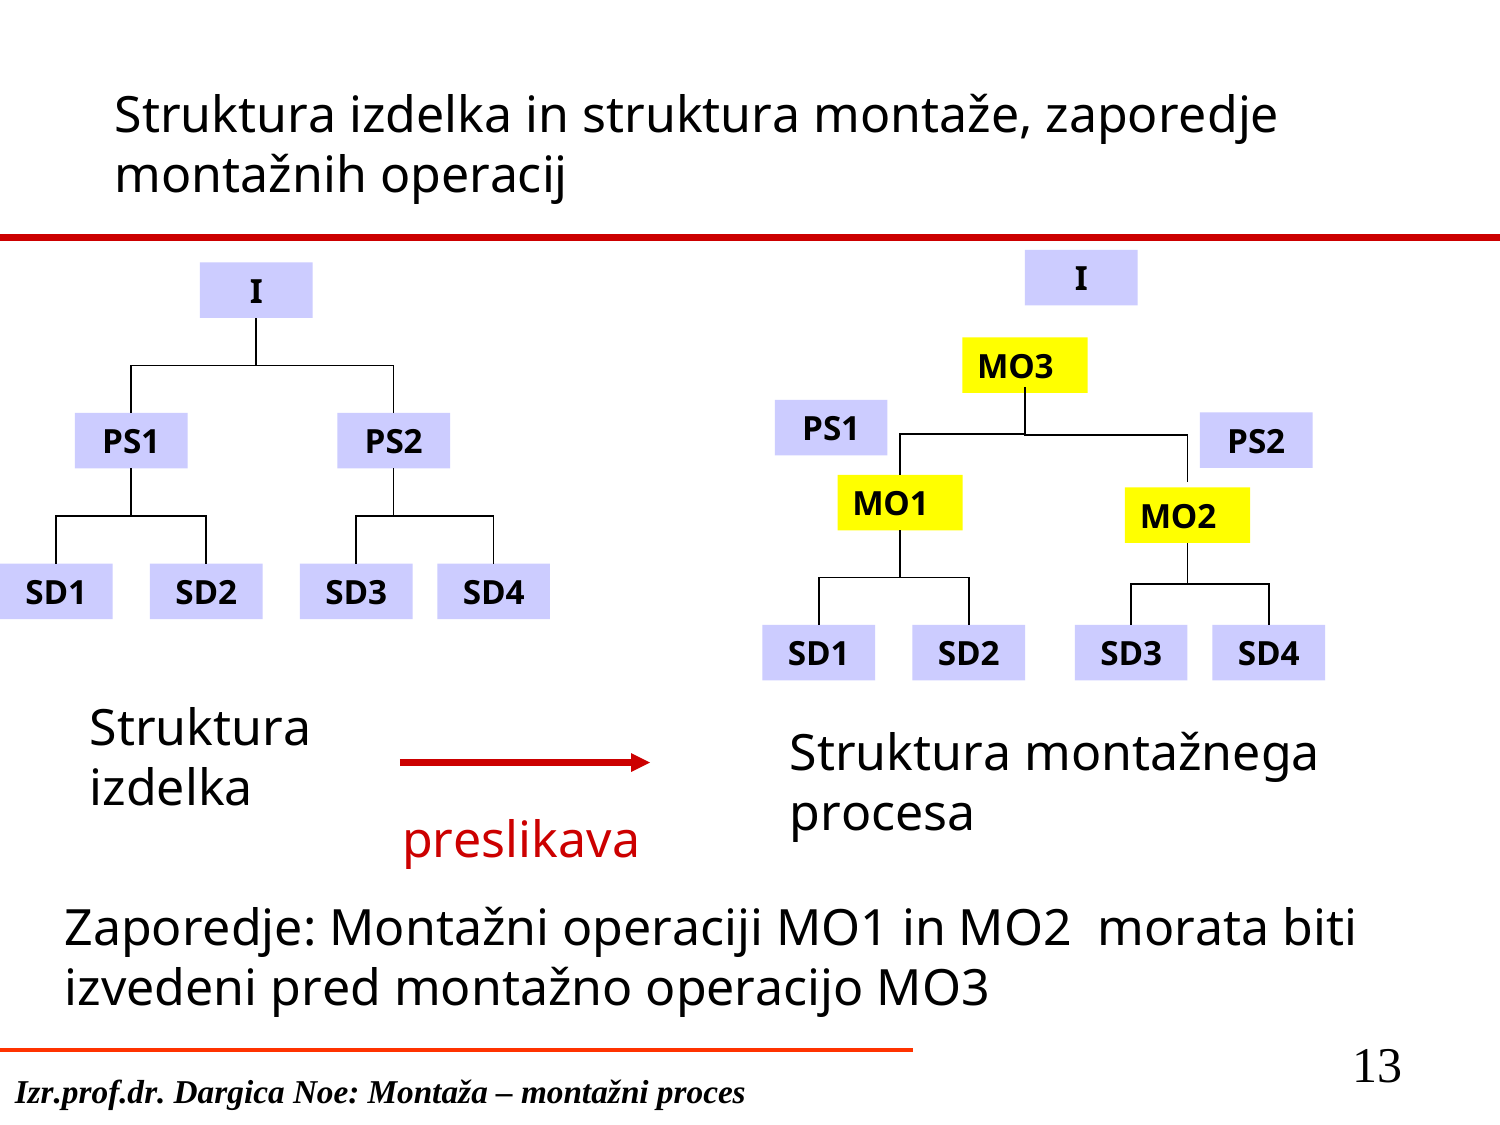

Struktura izdelka in struktura montaže, zaporedje montažnih operacij
I
MO3
PS1
PS2
MO1
MO2
SD1
SD2
SD3
SD4
I
PS1
PS2
SD1
SD2
SD3
SD4
Struktura izdelka
Struktura montažnega procesa
preslikava
Zaporedje: Montažni operaciji MO1 in MO2 morata biti izvedeni pred montažno operacijo MO3
13